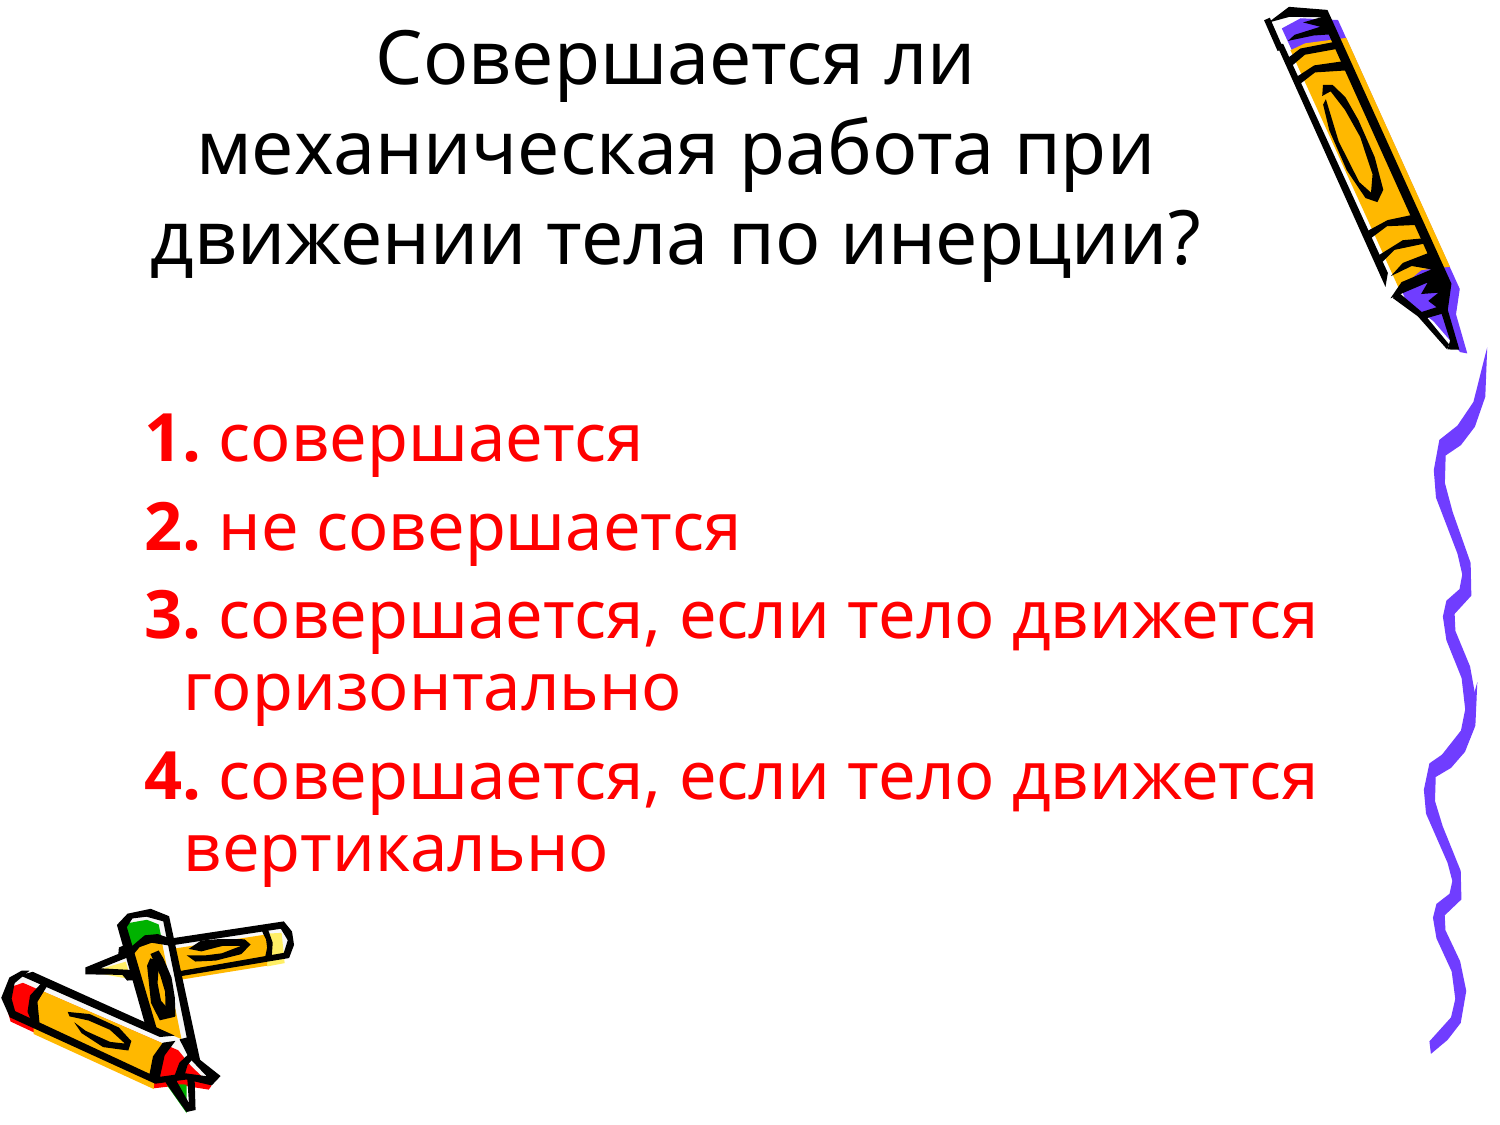

# Совершается ли механическая работа при движении тела по инерции?
 1. совершается
 2. не совершается
 3. совершается, если тело движется горизонтально
 4. совершается, если тело движется вертикально